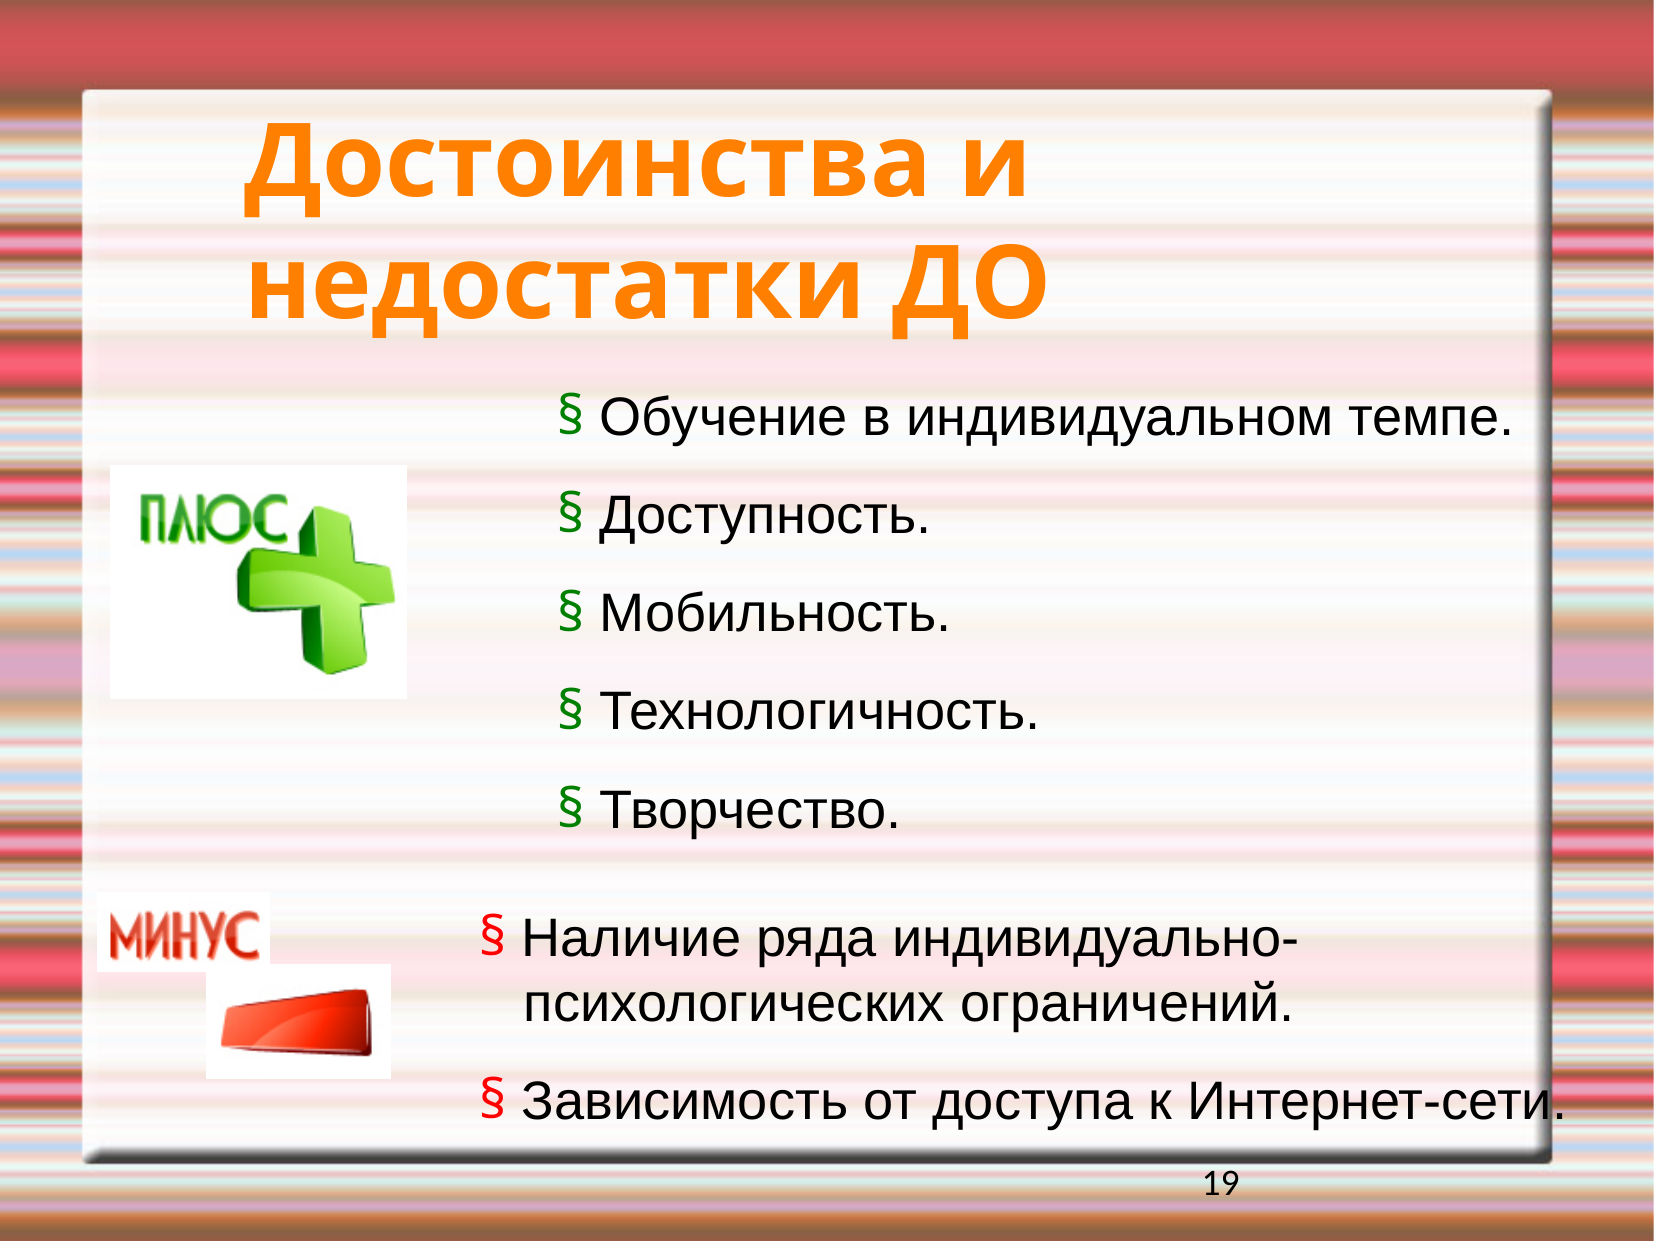

Достоинства и недостатки ДО
 Обучение в индивидуальном темпе.
 Доступность.
 Мобильность.
 Технологичность.
 Творчество.
 Наличие ряда индивидуально-
 психологических ограничений.
 Зависимость от доступа к Интернет-сети.